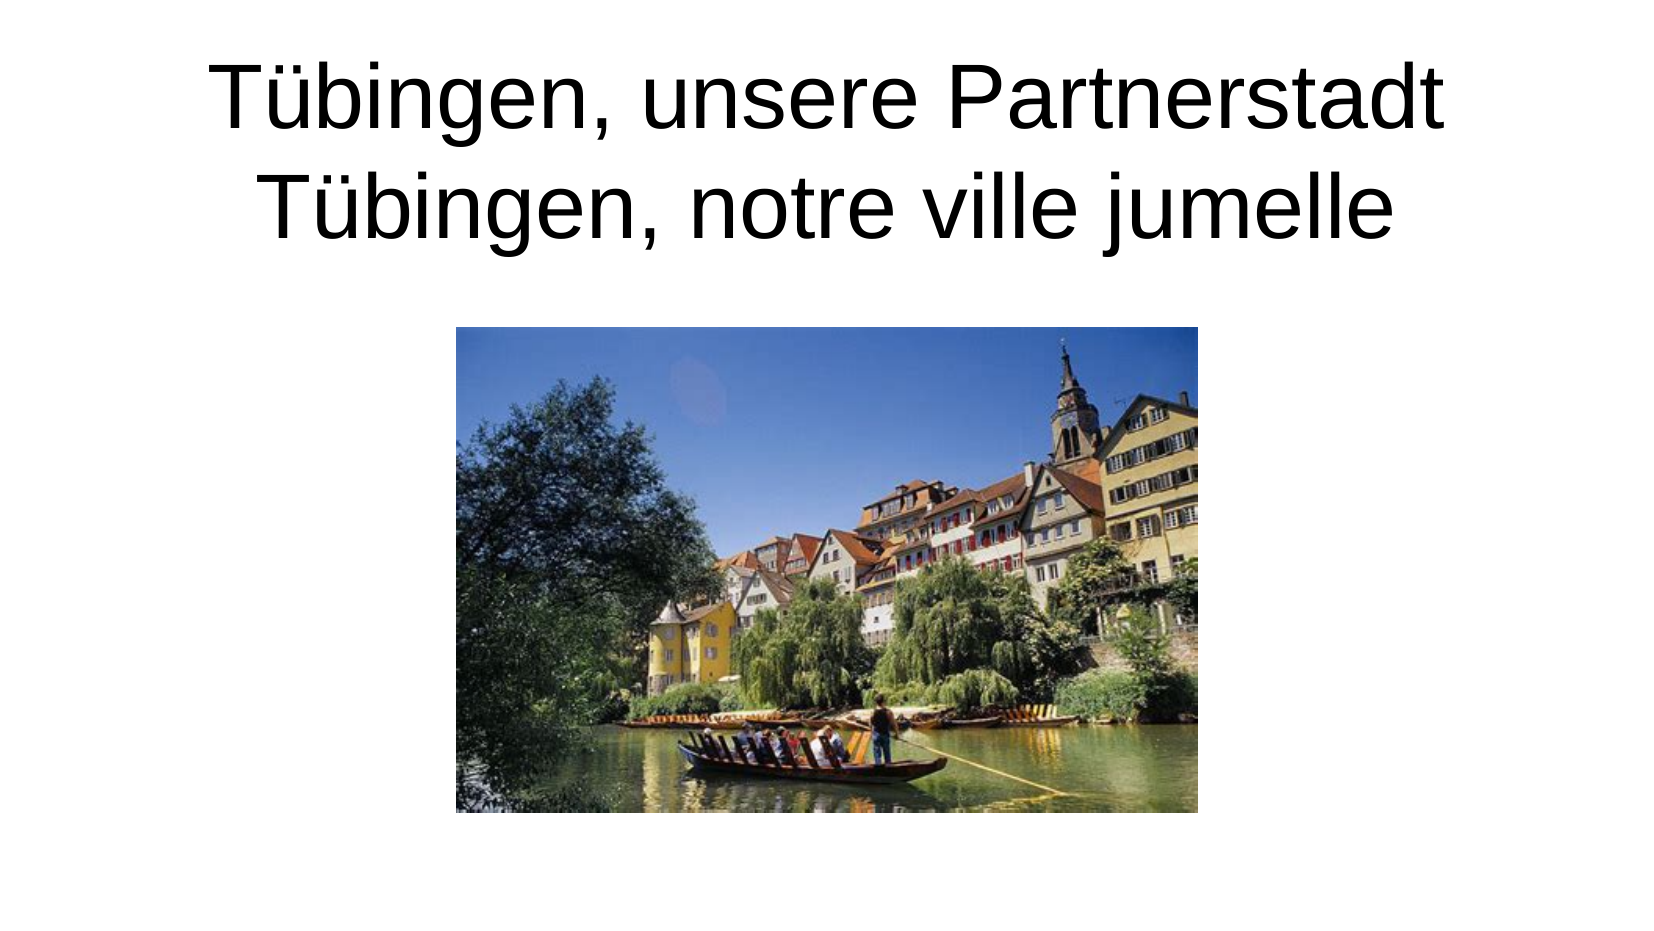

# Tübingen, unsere Partnerstadt Tübingen, notre ville jumelle